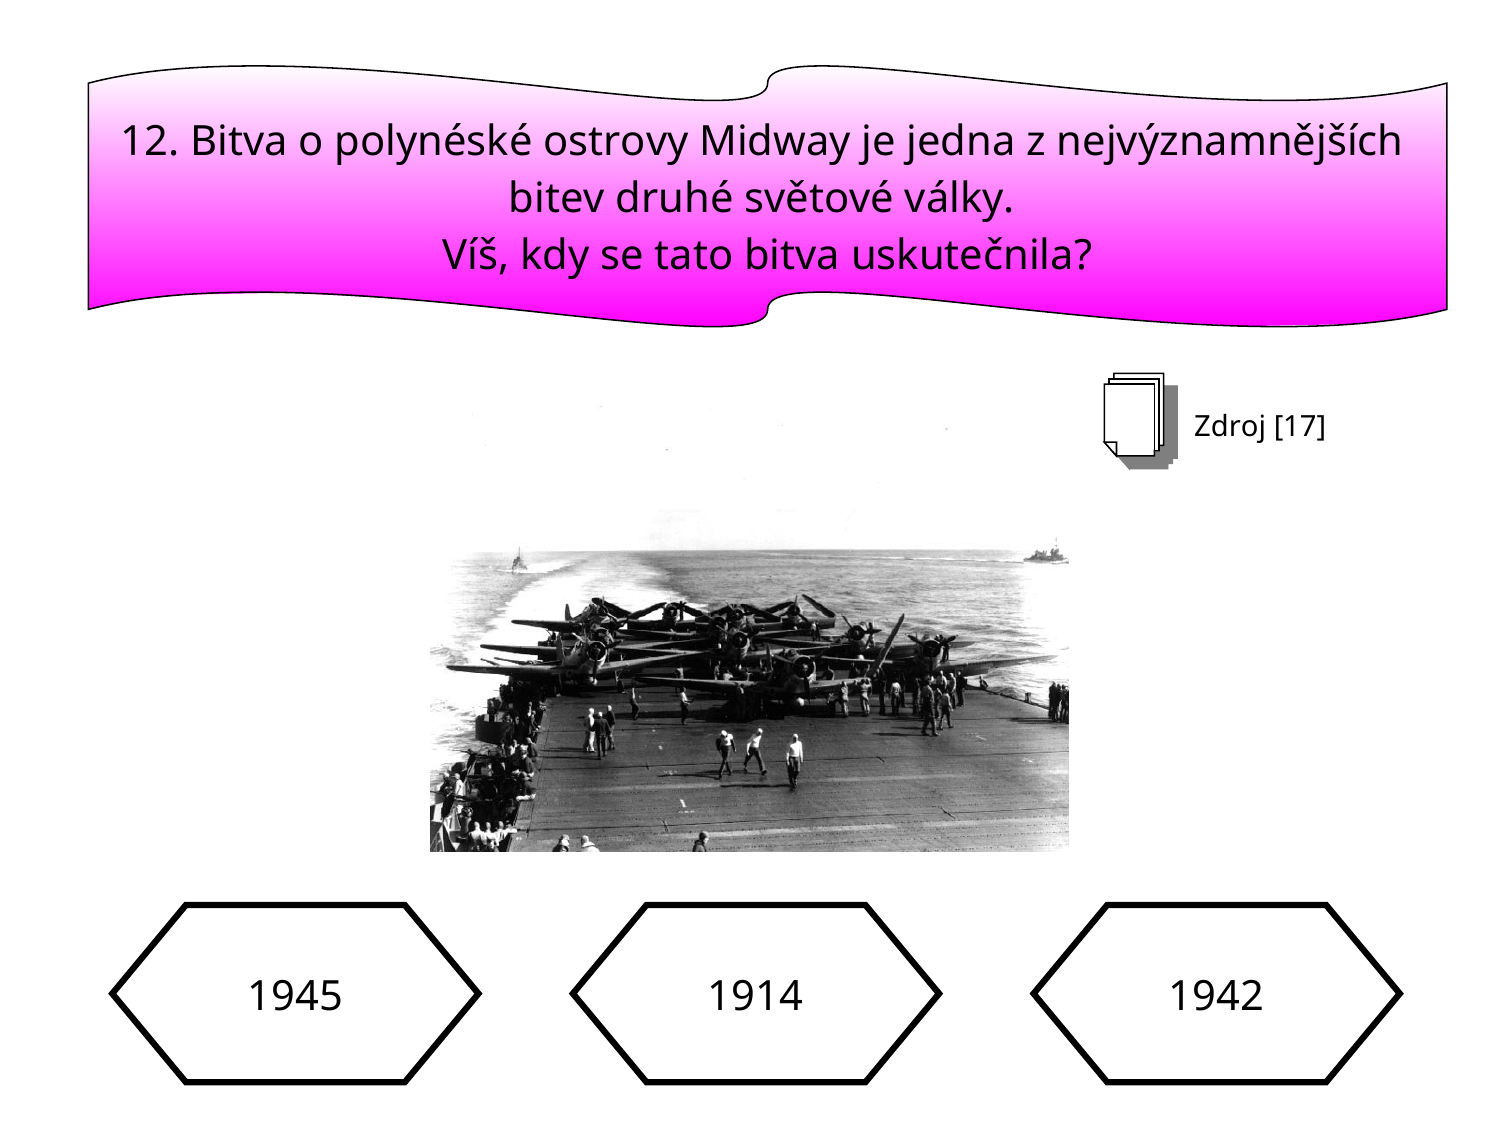

12. Bitva o polynéské ostrovy Midway je jedna z nejvýznamnějších
bitev druhé světové války.
Víš, kdy se tato bitva uskutečnila?
Zdroj [17]
1945
1914
1942